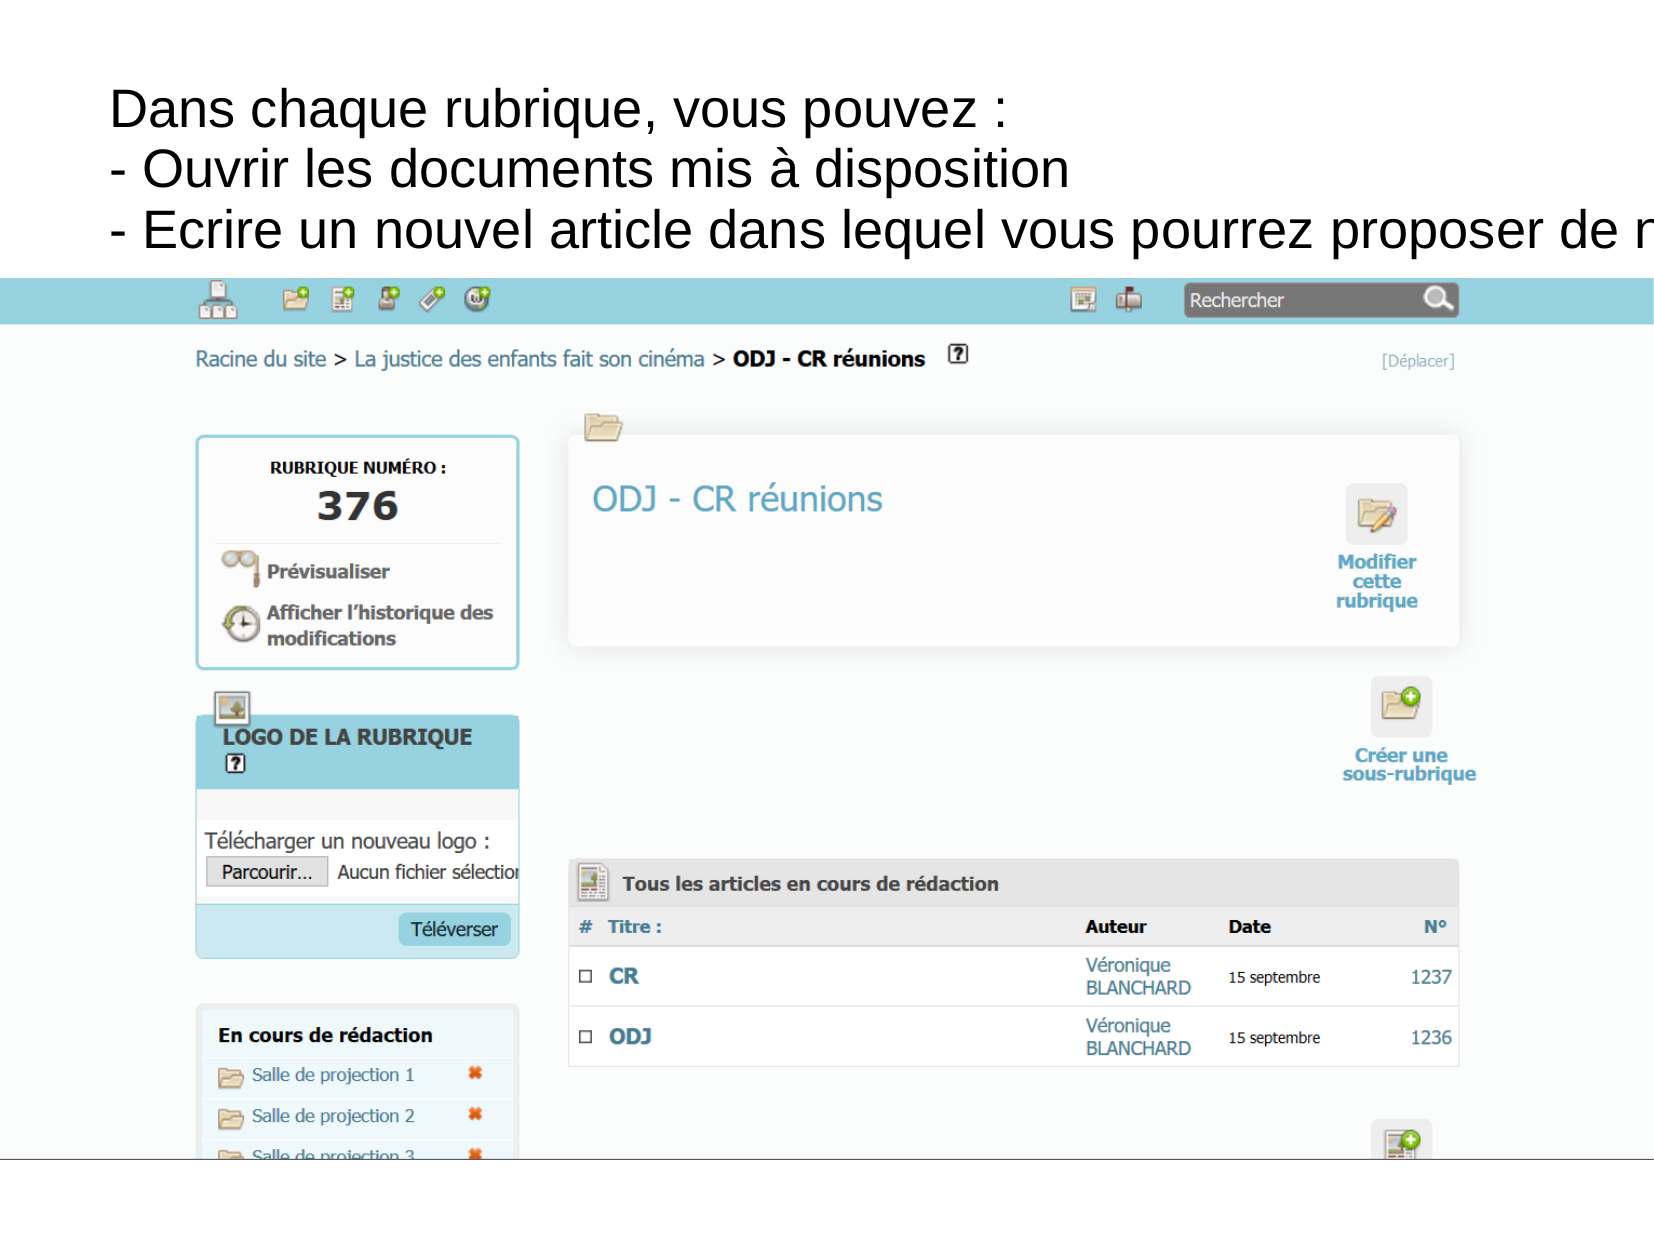

Dans chaque rubrique, vous pouvez :
- Ouvrir les documents mis à disposition
- Ecrire un nouvel article dans lequel vous pourrez proposer de nouveaux documents.